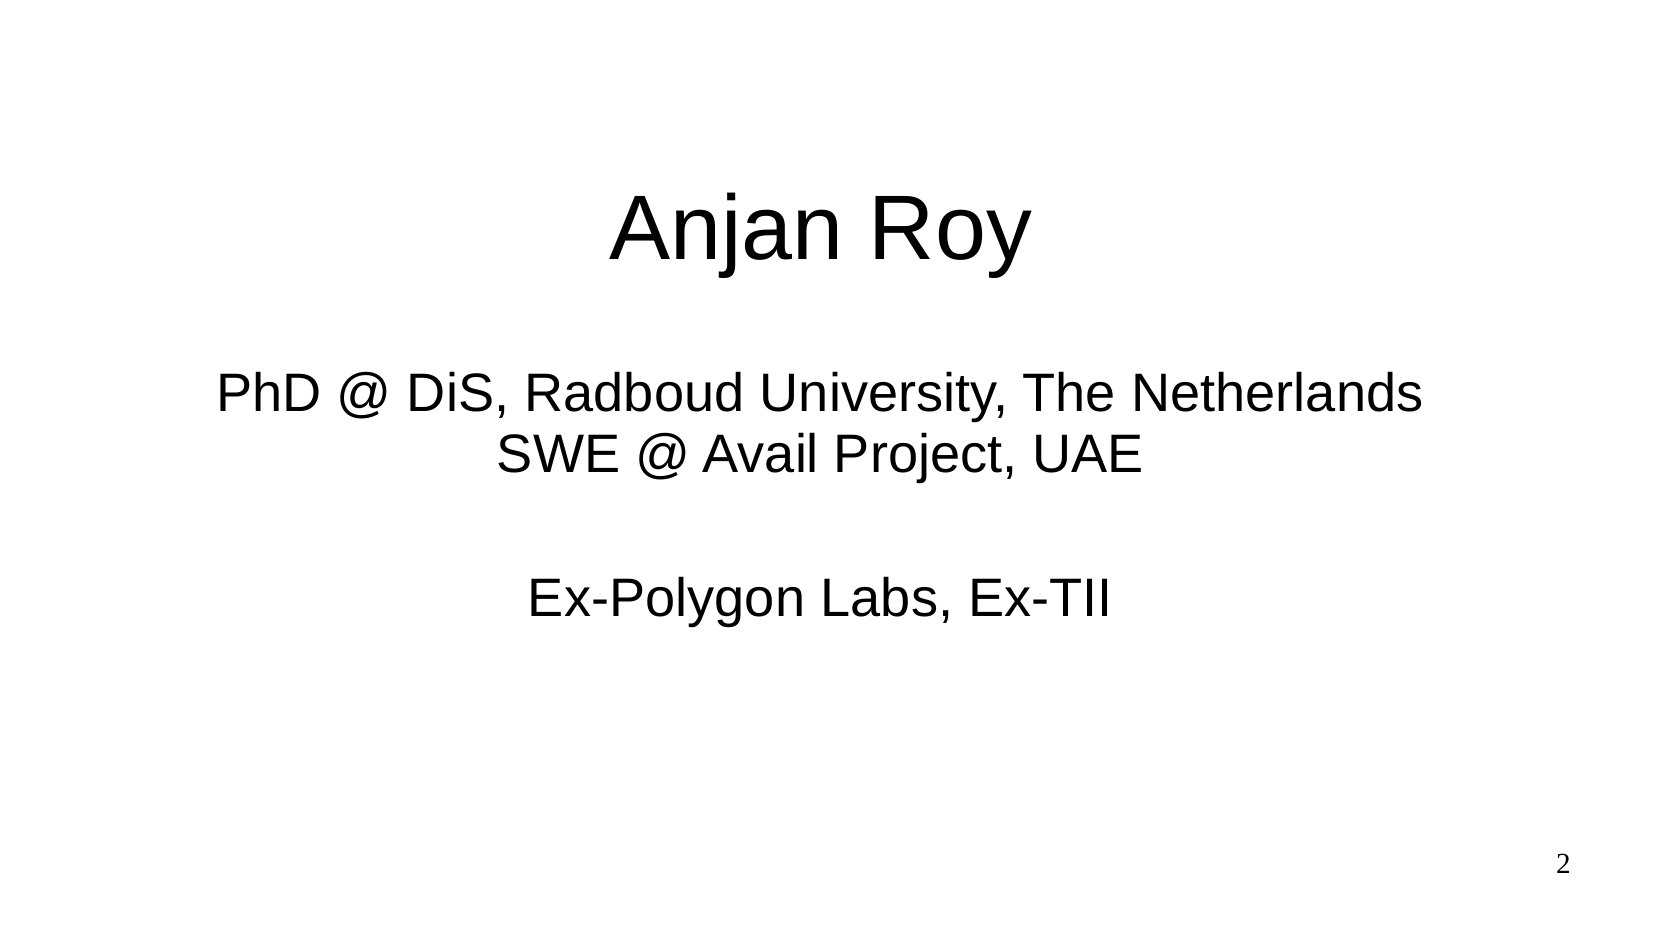

# Anjan Roy PhD @ DiS, Radboud University, The Netherlands SWE @ Avail Project, UAE Ex-Polygon Labs, Ex-TII
2